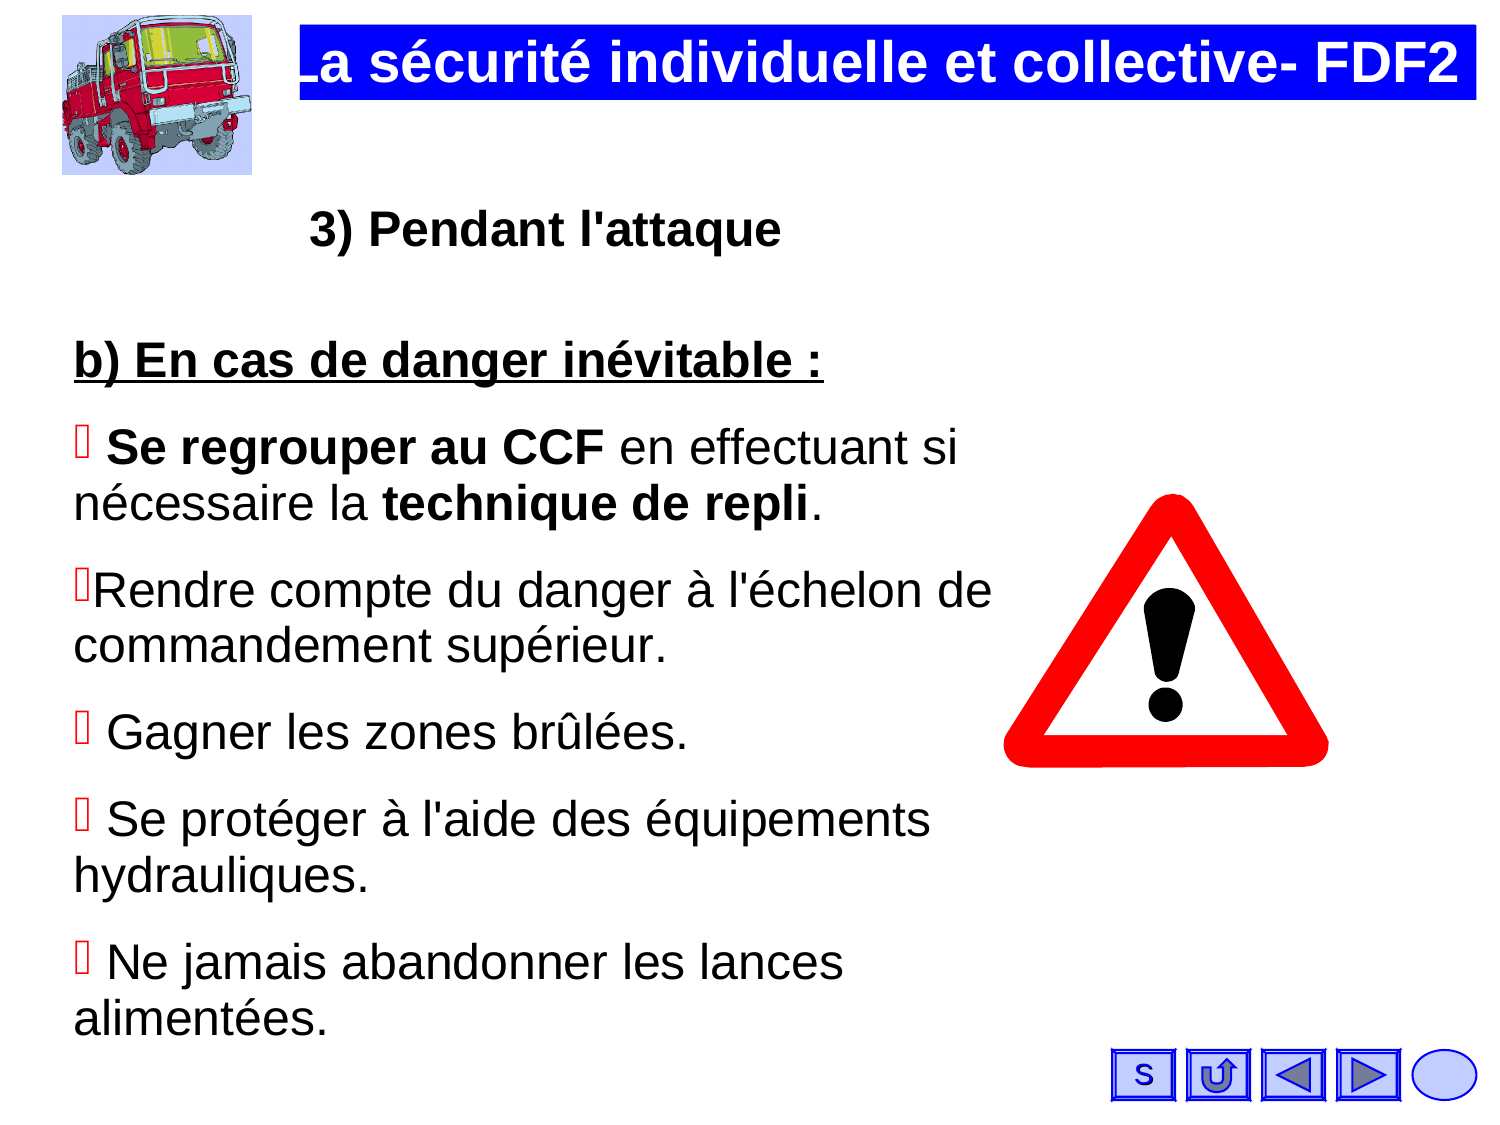

FDF2
La sécurité individuelle et collective- FDF2
La surveillance active - FDF2
3) Pendant l'attaque
b) En cas de danger inévitable :
 Se regrouper au CCF en effectuant si nécessaire la technique de repli.
Rendre compte du danger à l'échelon de commandement supérieur.
 Gagner les zones brûlées.
 Se protéger à l'aide des équipements hydrauliques.
 Ne jamais abandonner les lances alimentées.